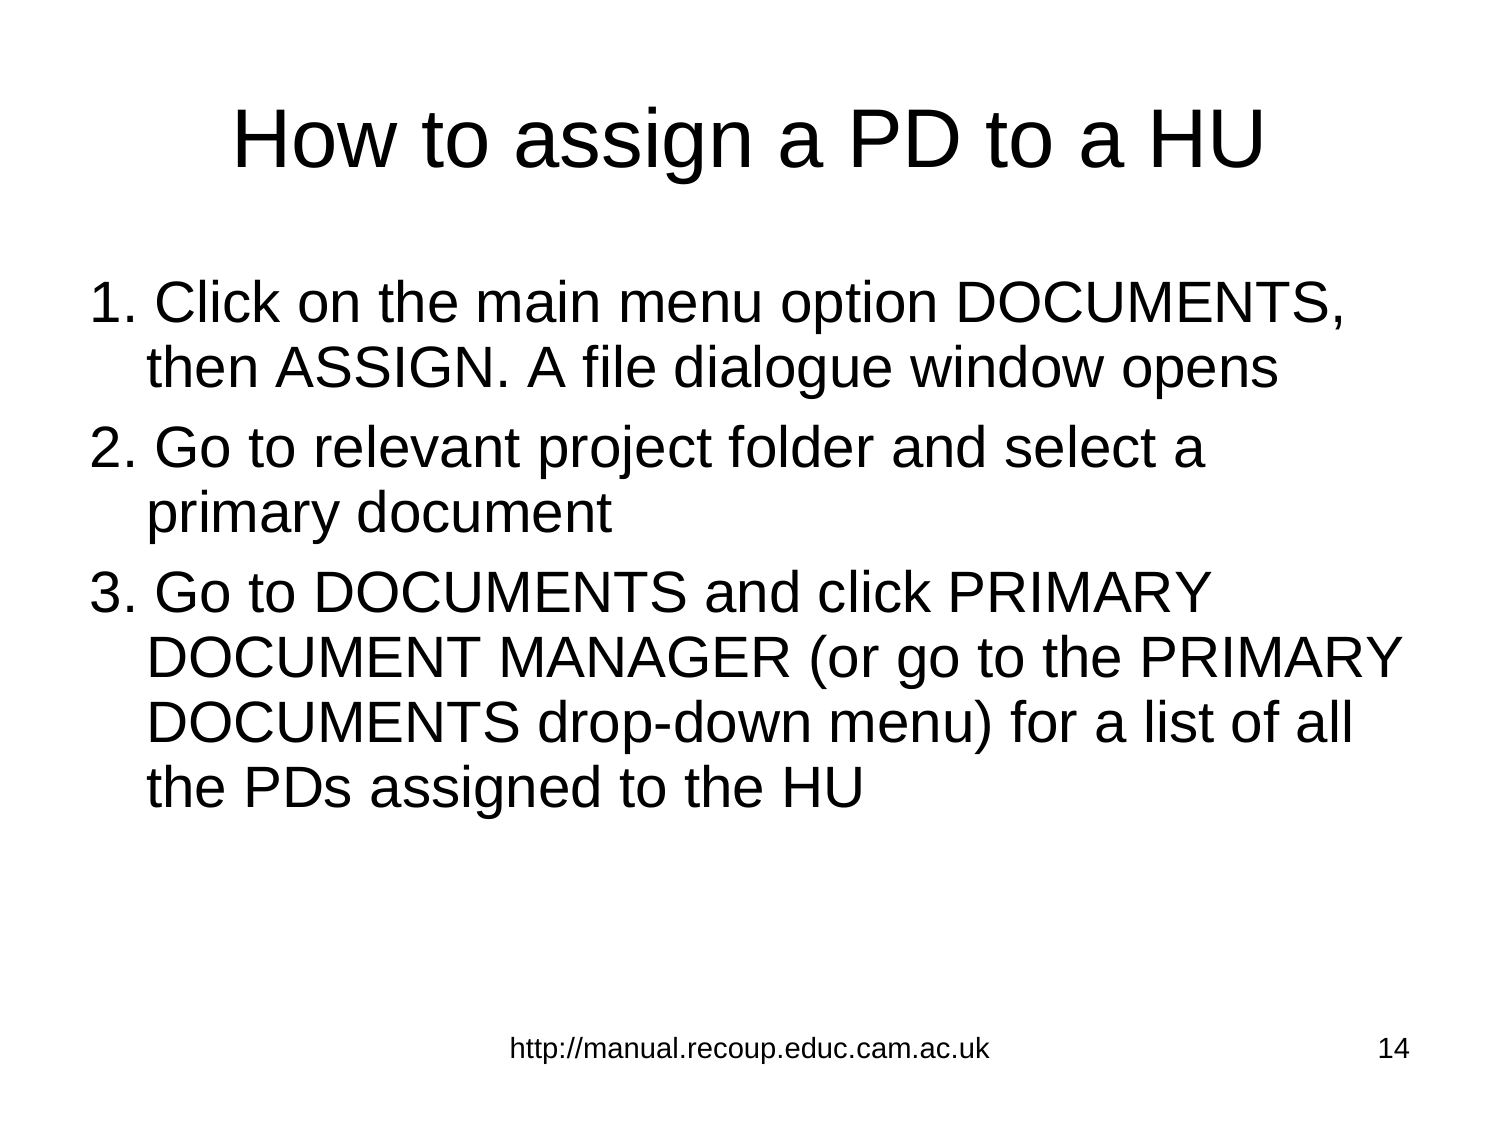

# How to assign a PD to a HU
1. Click on the main menu option DOCUMENTS, then ASSIGN. A file dialogue window opens
2. Go to relevant project folder and select a primary document
3. Go to DOCUMENTS and click PRIMARY DOCUMENT MANAGER (or go to the PRIMARY DOCUMENTS drop-down menu) for a list of all the PDs assigned to the HU
http://manual.recoup.educ.cam.ac.uk
14